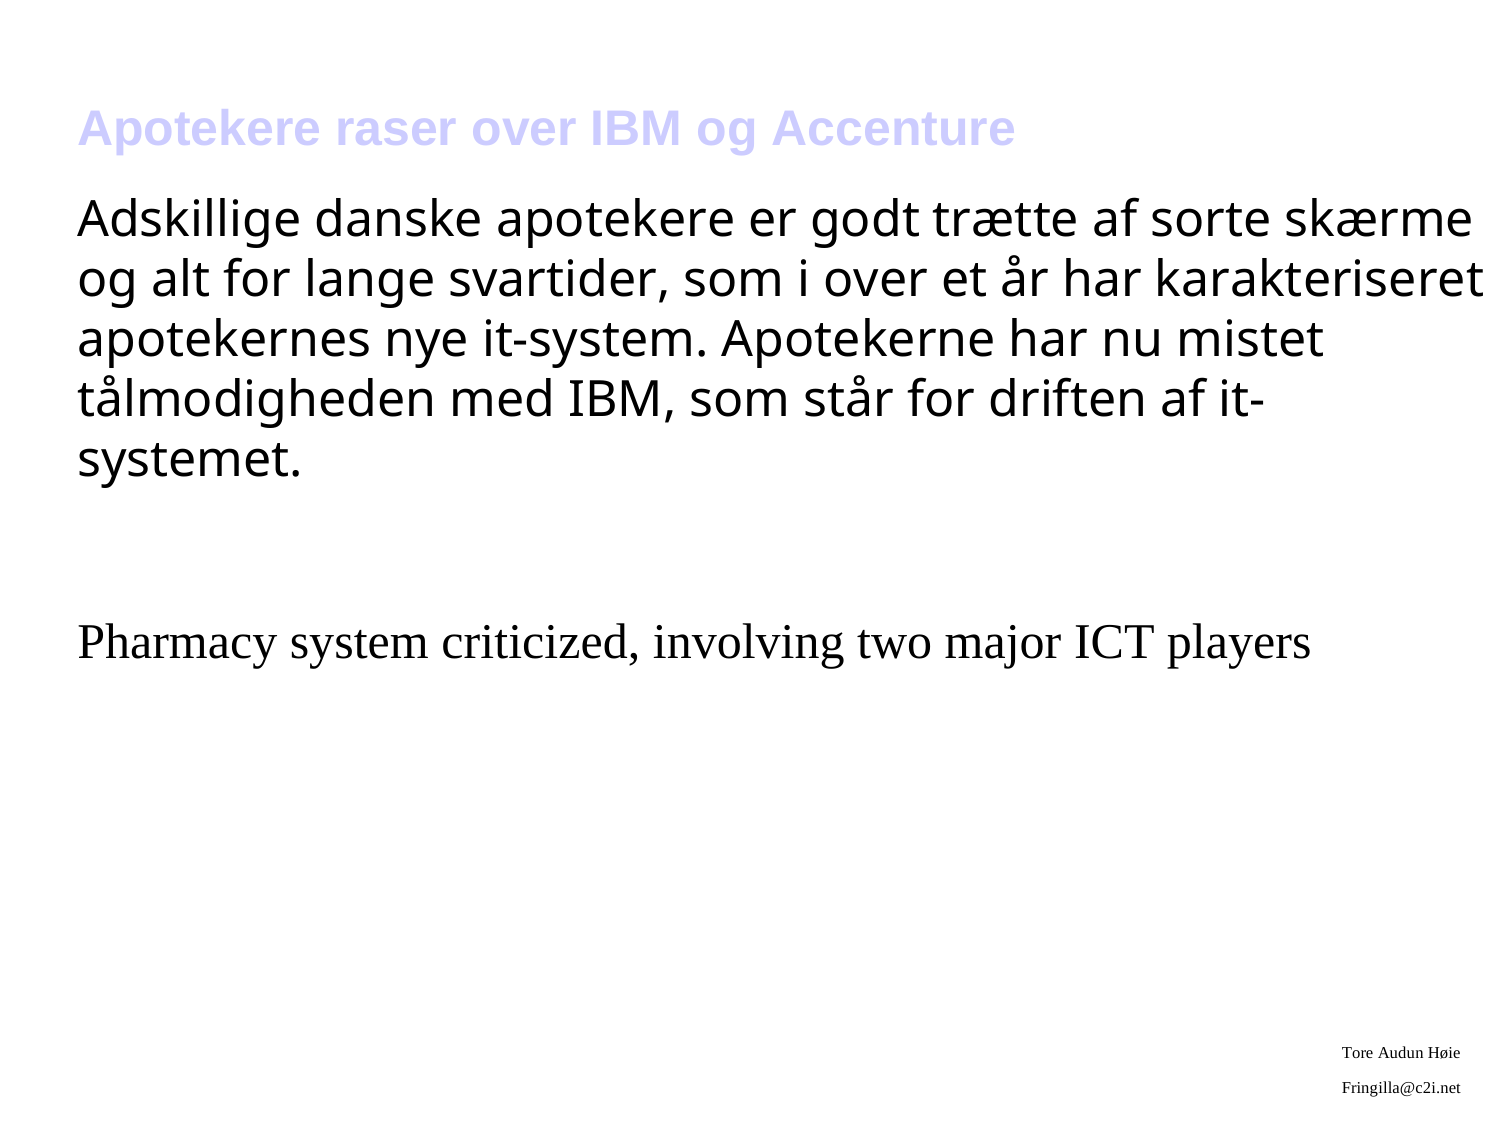

Apotekere raser over IBM og Accenture
Adskillige danske apotekere er godt trætte af sorte skærme og alt for lange svartider, som i over et år har karakteriseret apotekernes nye it-system. Apotekerne har nu mistet tålmodigheden med IBM, som står for driften af it-systemet.
Pharmacy system criticized, involving two major ICT players
Tore Audun Høie
Fringilla@c2i.net